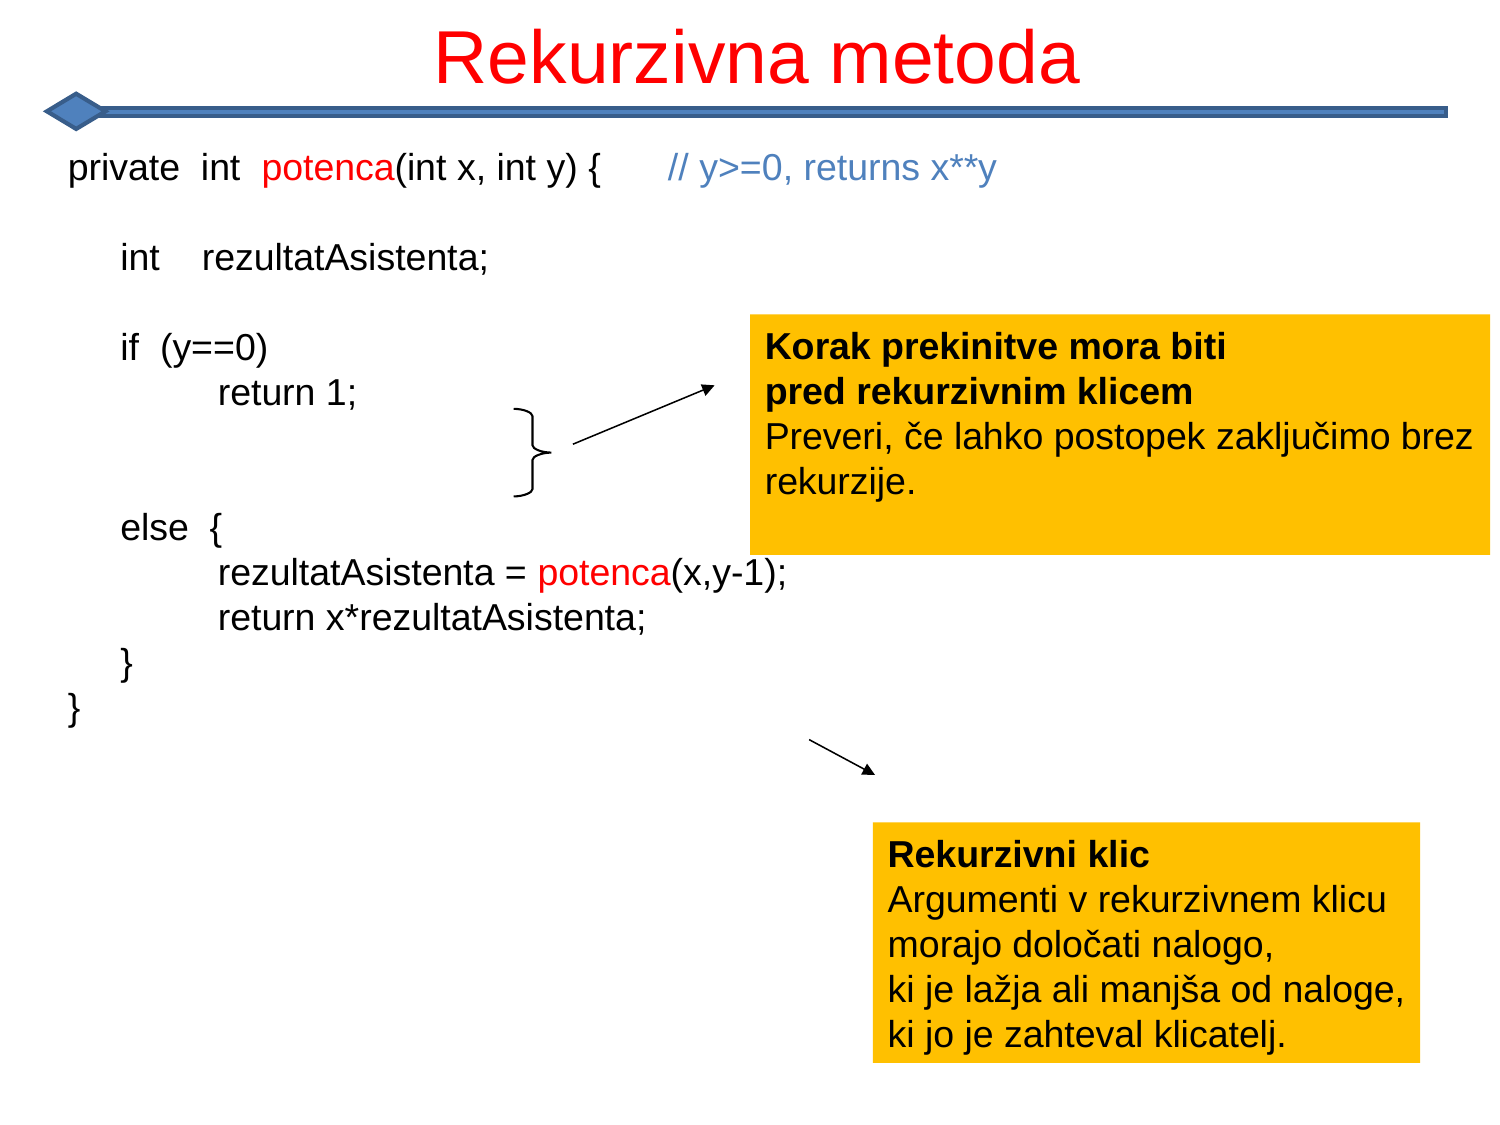

# Rekurzivna metoda
private int potenca(int x, int y) {	// y>=0, returns x**y
 int rezultatAsistenta;
 if (y==0)
	return 1;
 else {
	rezultatAsistenta = potenca(x,y-1);
	return x*rezultatAsistenta;
 }
}
Korak prekinitve mora biti
pred rekurzivnim klicem
Preveri, če lahko postopek zaključimo brez rekurzije.
Rekurzivni klic
Argumenti v rekurzivnem klicu
morajo določati nalogo,
ki je lažja ali manjša od naloge,
ki jo je zahteval klicatelj.